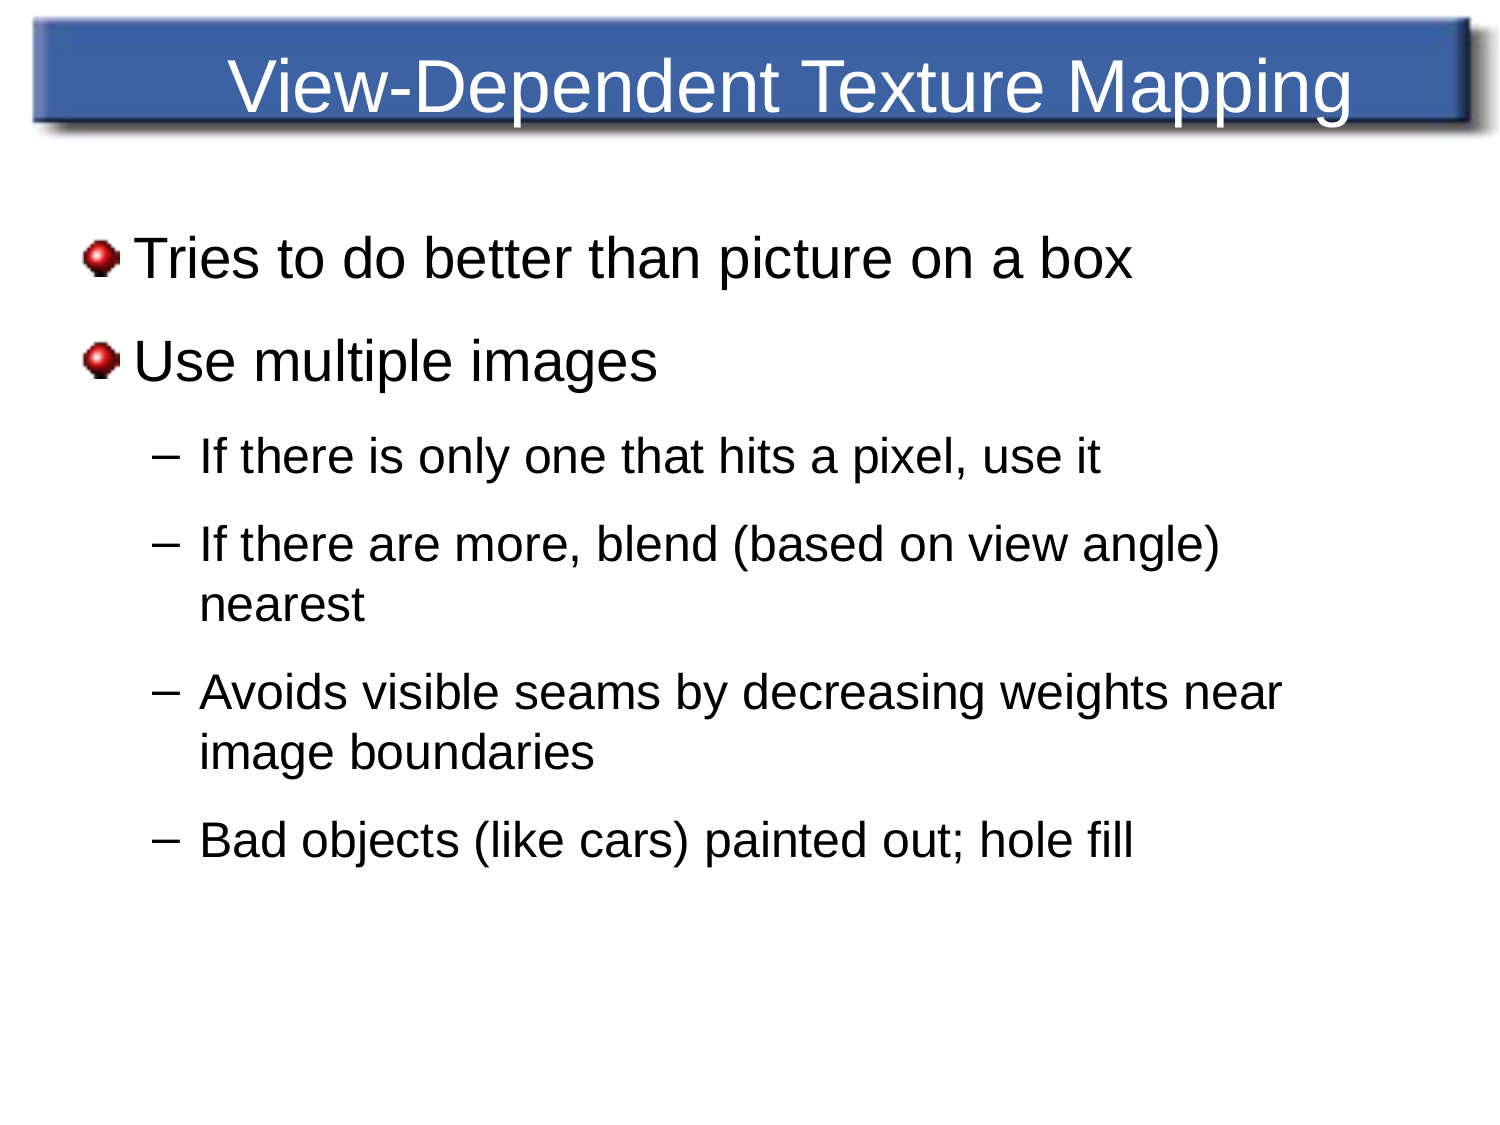

# View-Dependent Texture Mapping
Tries to do better than picture on a box
Use multiple images
If there is only one that hits a pixel, use it
If there are more, blend (based on view angle) nearest
Avoids visible seams by decreasing weights near image boundaries
Bad objects (like cars) painted out; hole fill